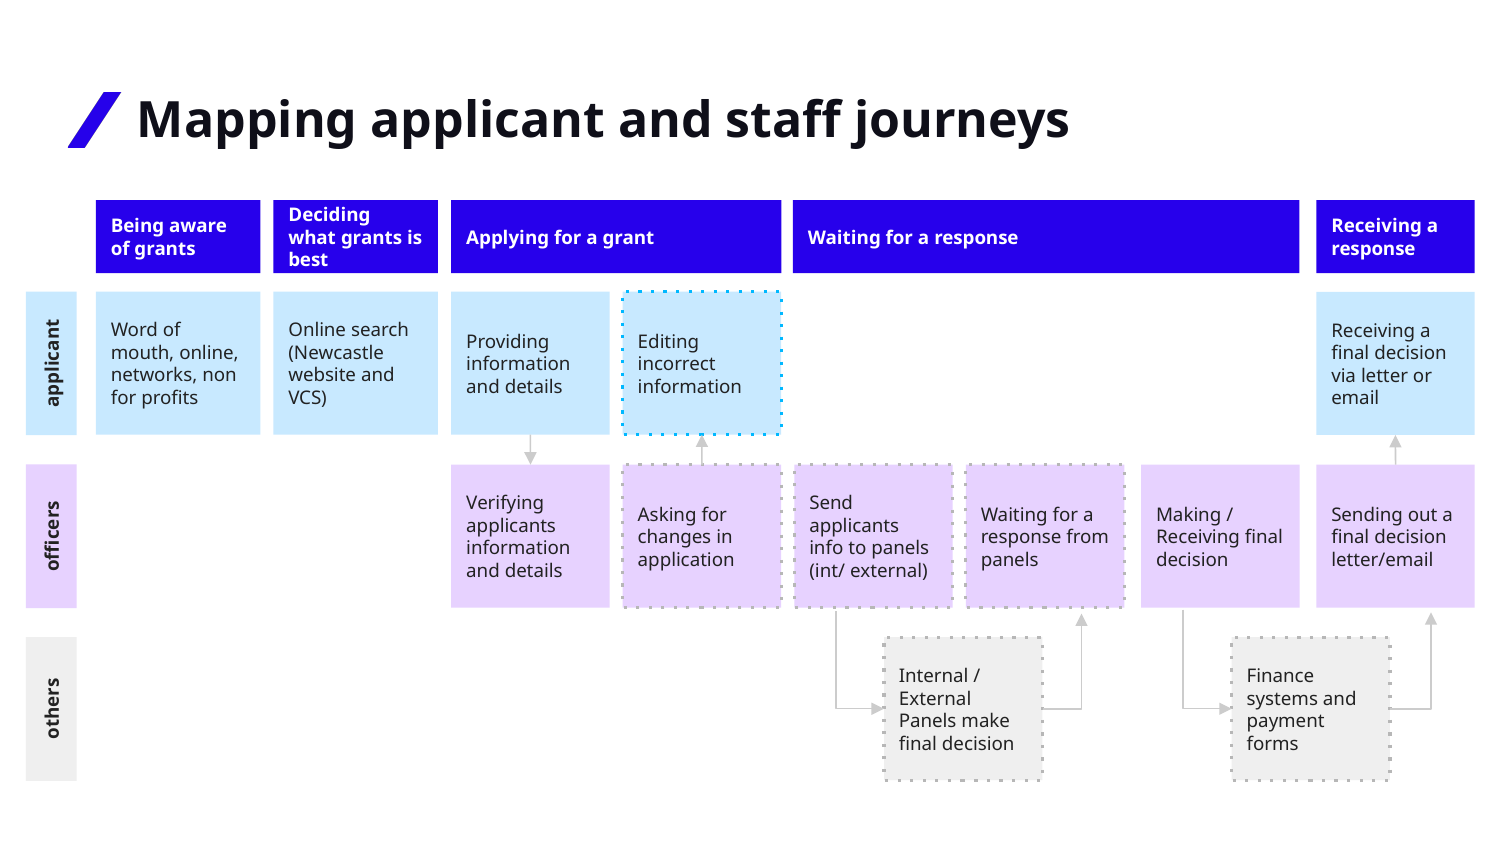

# Mapping applicant and staff journeys
Being aware
of grants
Deciding what grants is best
Applying for a grant
Waiting for a response
Receiving a response
Word of mouth, online, networks, non for profits
Online search (Newcastle website and VCS)
Providing information and details
Editing incorrect information
Receiving a final decision via letter or email
applicant
Verifying applicants information and details
Asking for changes in application
Send applicants info to panels
(int/ external)
Waiting for a response from panels
Making / Receiving final decision
Sending out a final decision letter/email
officers
Internal / External Panels make final decision
Finance systems and payment forms
others